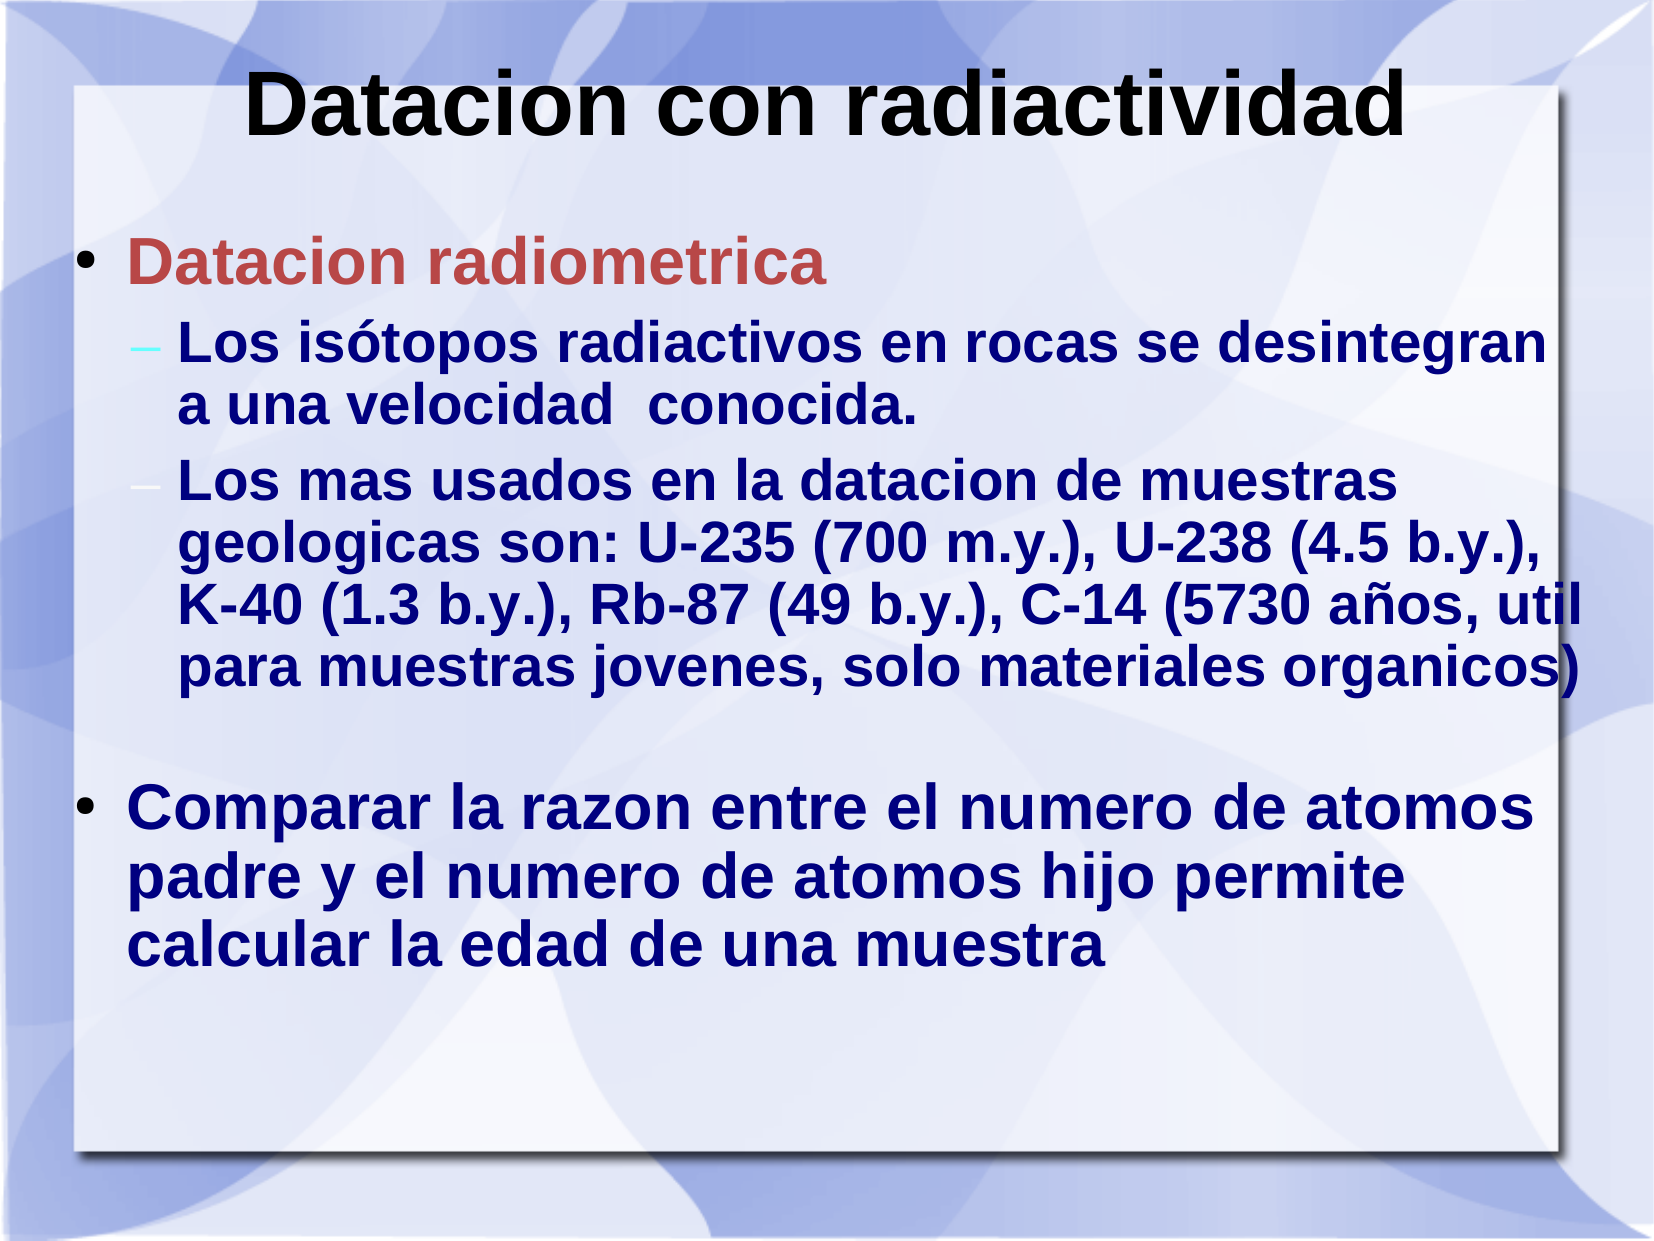

# Datacion con radiactividad
Datacion radiometrica
Los isótopos radiactivos en rocas se desintegran a una velocidad conocida.
Los mas usados en la datacion de muestras geologicas son: U-235 (700 m.y.), U-238 (4.5 b.y.), K-40 (1.3 b.y.), Rb-87 (49 b.y.), C-14 (5730 años, util para muestras jovenes, solo materiales organicos)
Comparar la razon entre el numero de atomos padre y el numero de atomos hijo permite calcular la edad de una muestra